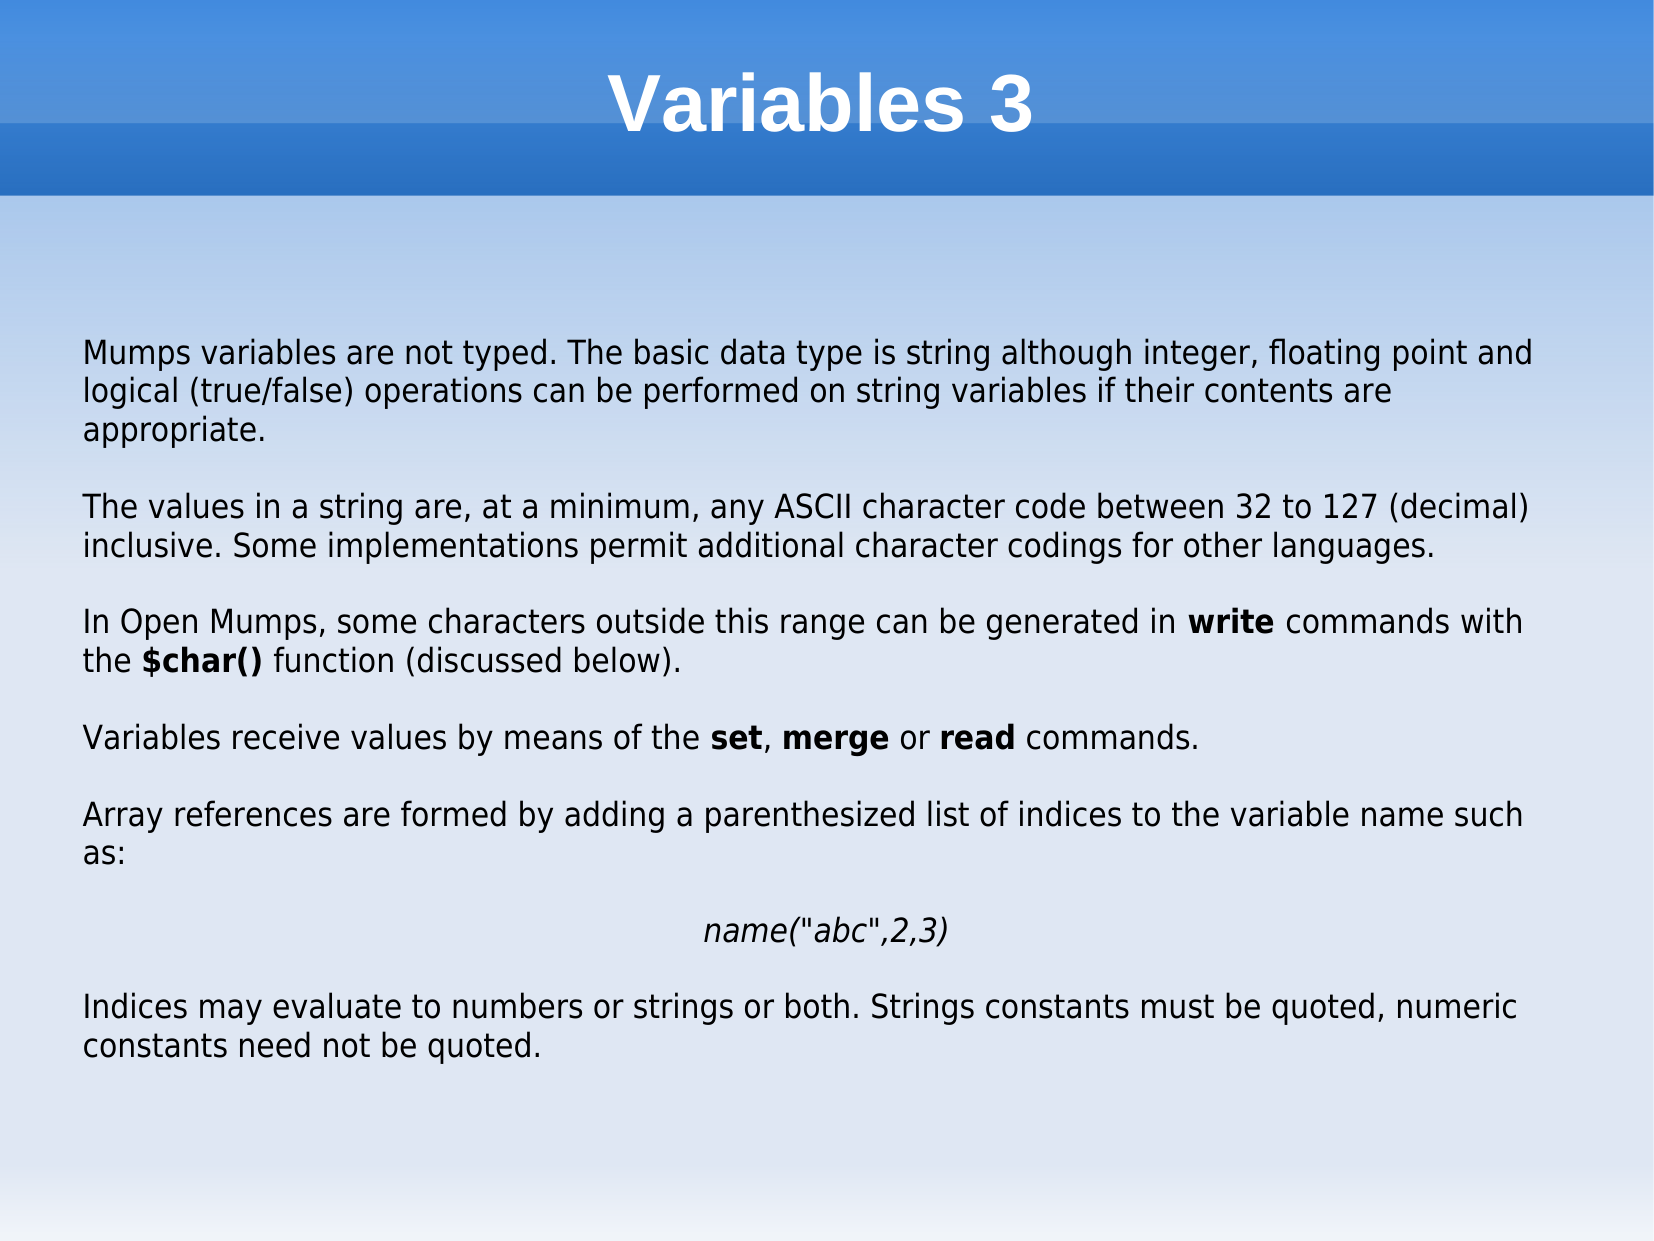

# Variables 3
Mumps variables are not typed. The basic data type is string although integer, floating point and logical (true/false) operations can be performed on string variables if their contents are appropriate.
The values in a string are, at a minimum, any ASCII character code between 32 to 127 (decimal) inclusive. Some implementations permit additional character codings for other languages.
In Open Mumps, some characters outside this range can be generated in write commands with the $char() function (discussed below).
Variables receive values by means of the set, merge or read commands.
Array references are formed by adding a parenthesized list of indices to the variable name such as:
name("abc",2,3)
Indices may evaluate to numbers or strings or both. Strings constants must be quoted, numeric constants need not be quoted.